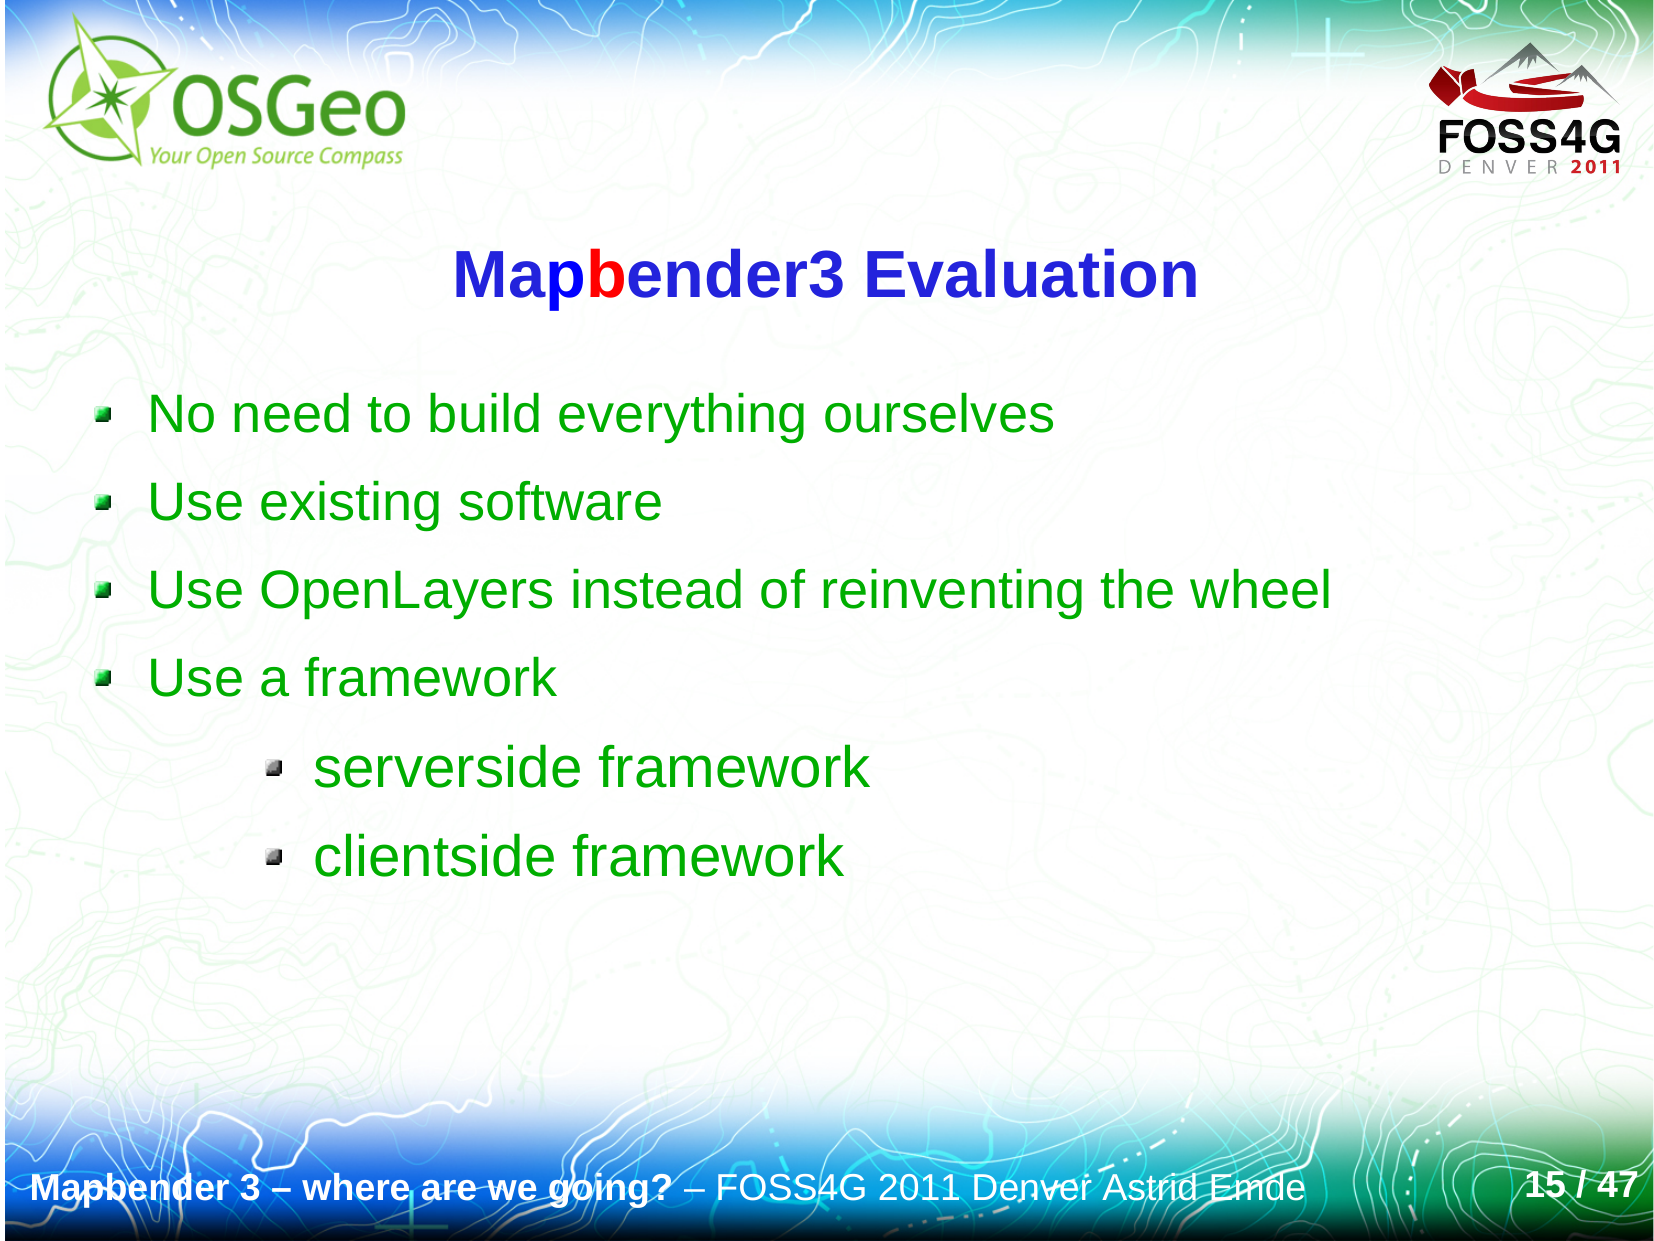

# Mapbender3 Evaluation
No need to build everything ourselves
Use existing software
Use OpenLayers instead of reinventing the wheel
Use a framework
serverside framework
clientside framework